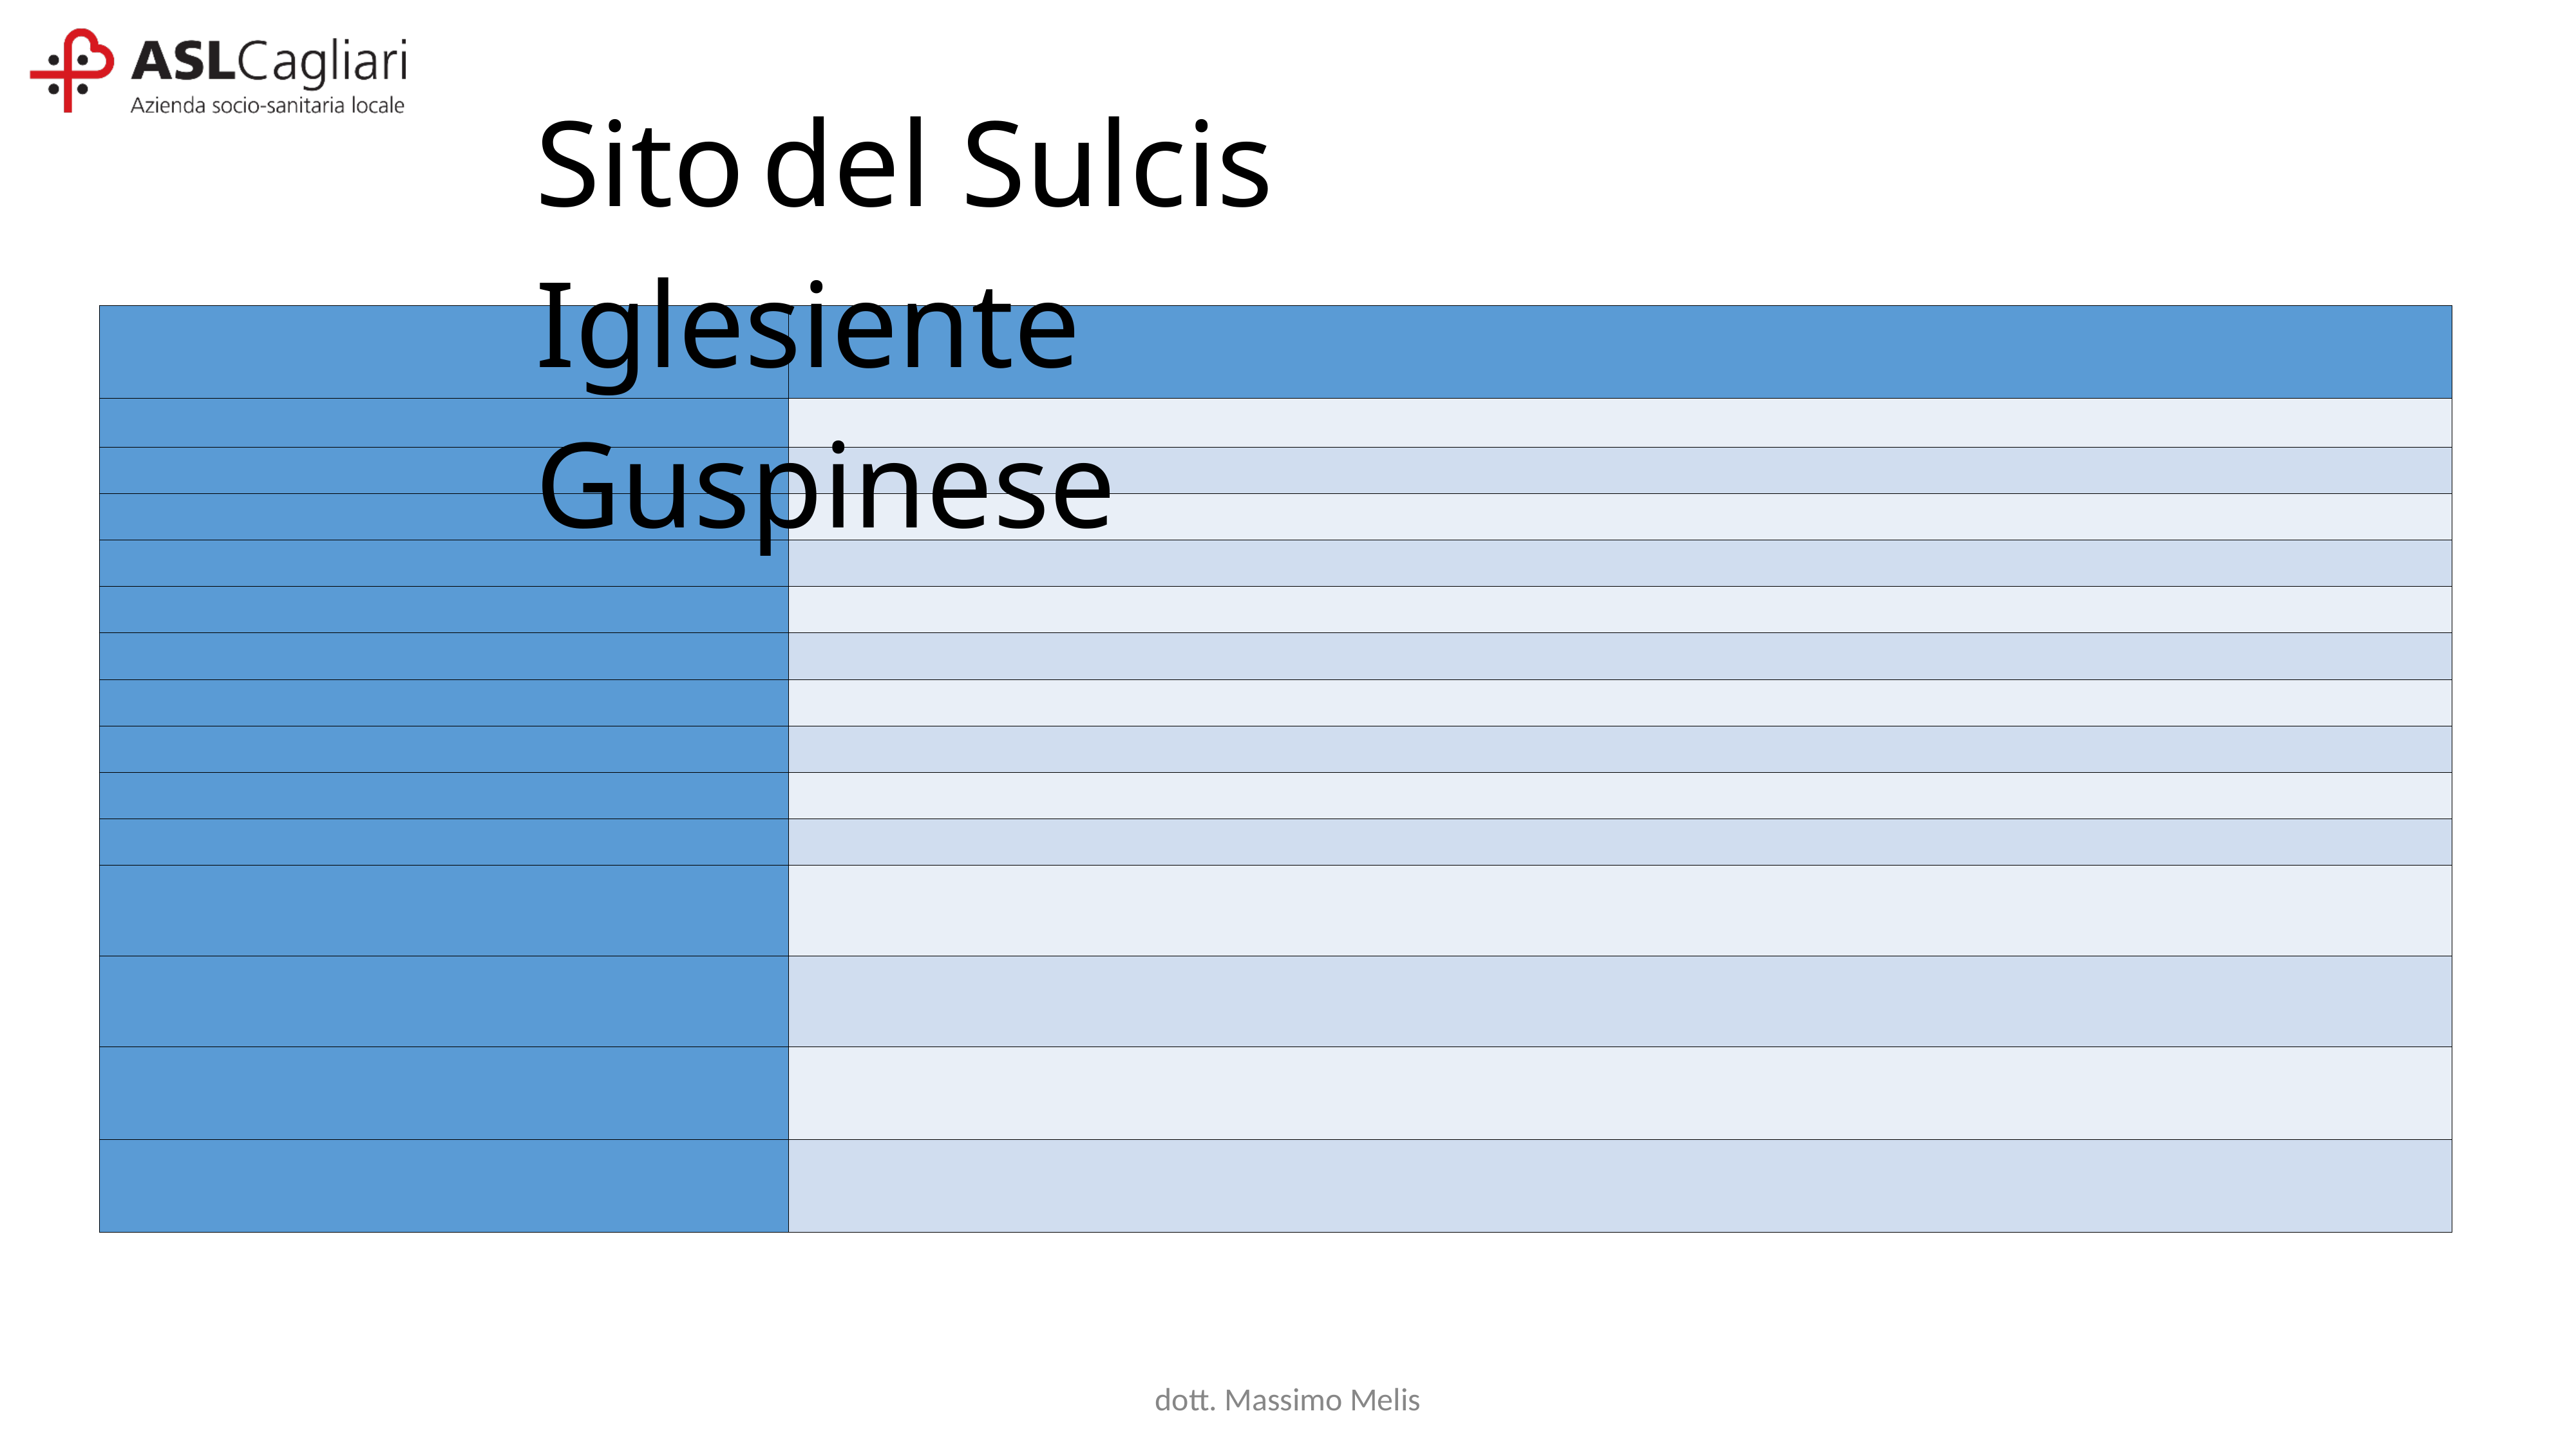

Sito del Sulcis Iglesiente Guspinese
| | |
| --- | --- |
| | |
| | |
| | |
| | |
| | |
| | |
| | |
| | |
| | |
| | |
| | |
| | |
| | |
| | |
dott. Massimo Melis